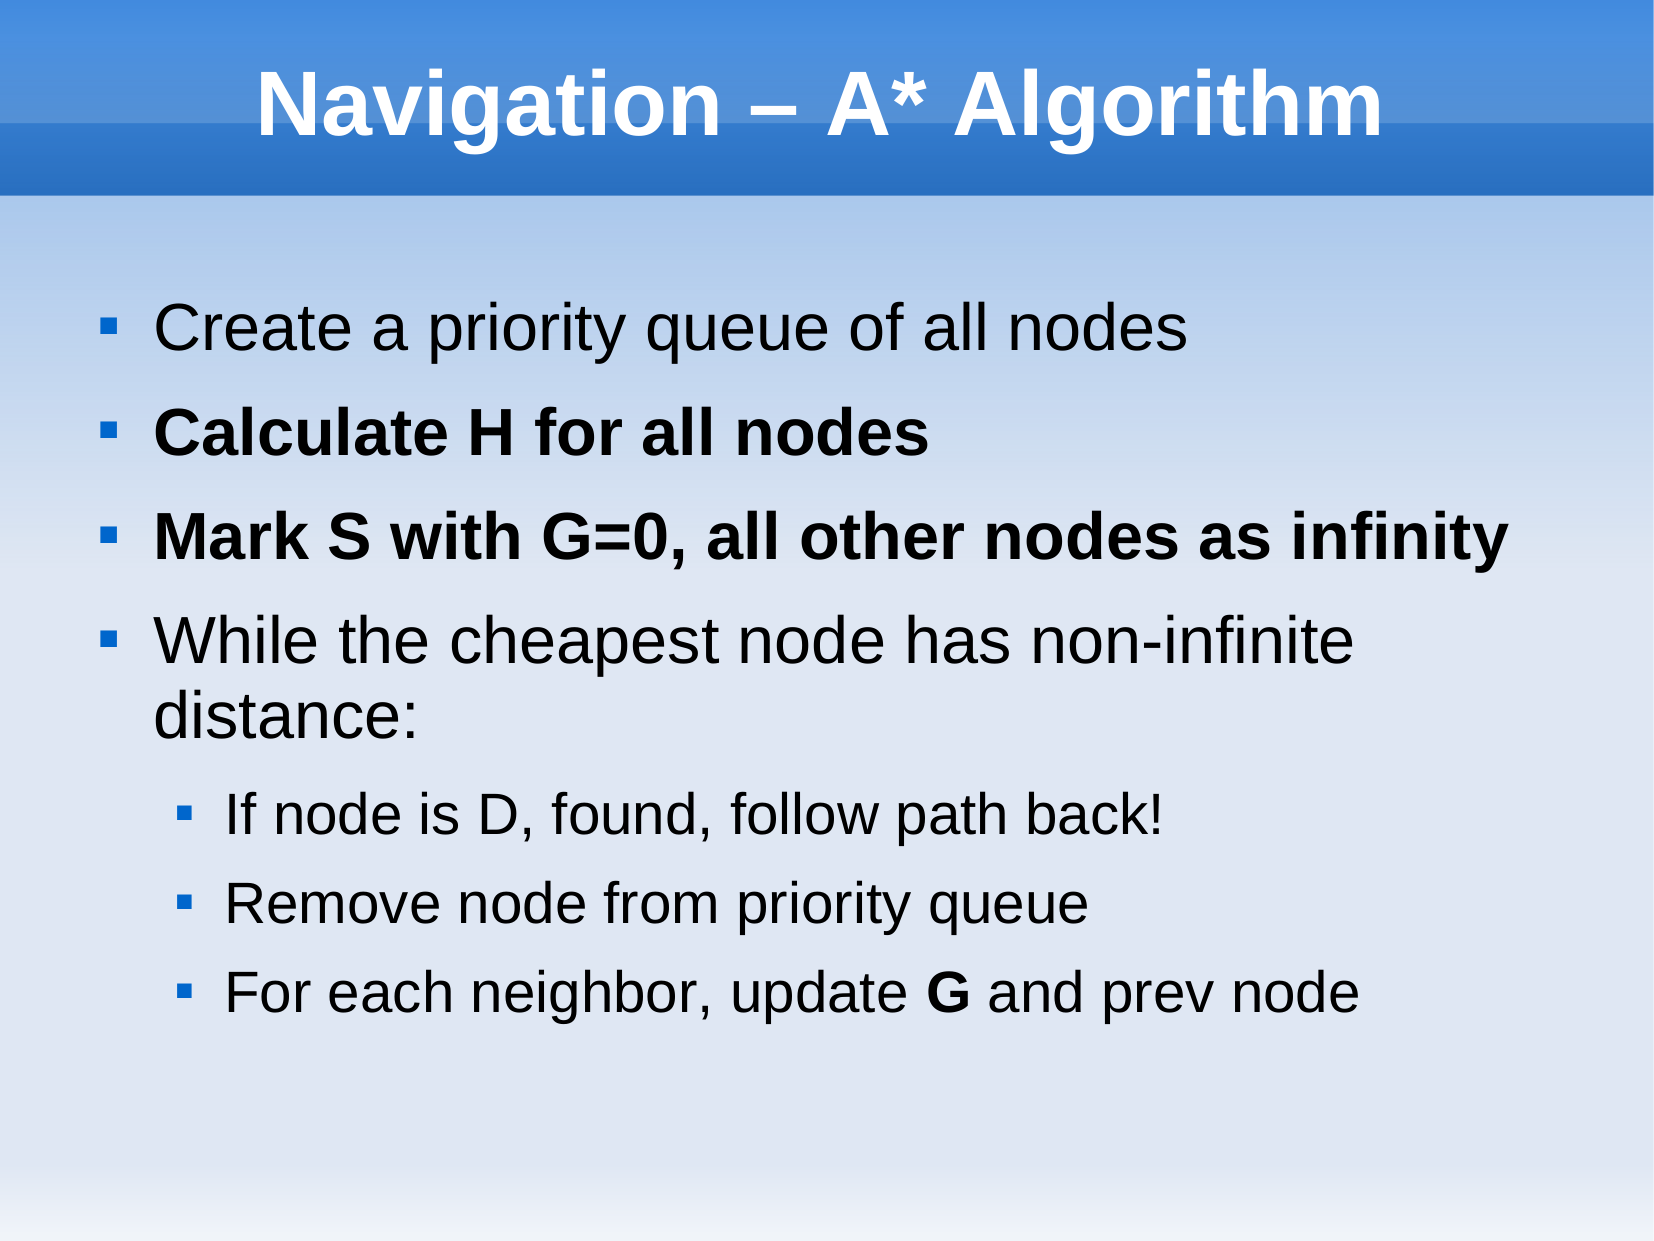

# Navigation – A* Algorithm
Create a priority queue of all nodes
Calculate H for all nodes
Mark S with G=0, all other nodes as infinity
While the cheapest node has non-infinite distance:
If node is D, found, follow path back!
Remove node from priority queue
For each neighbor, update G and prev node